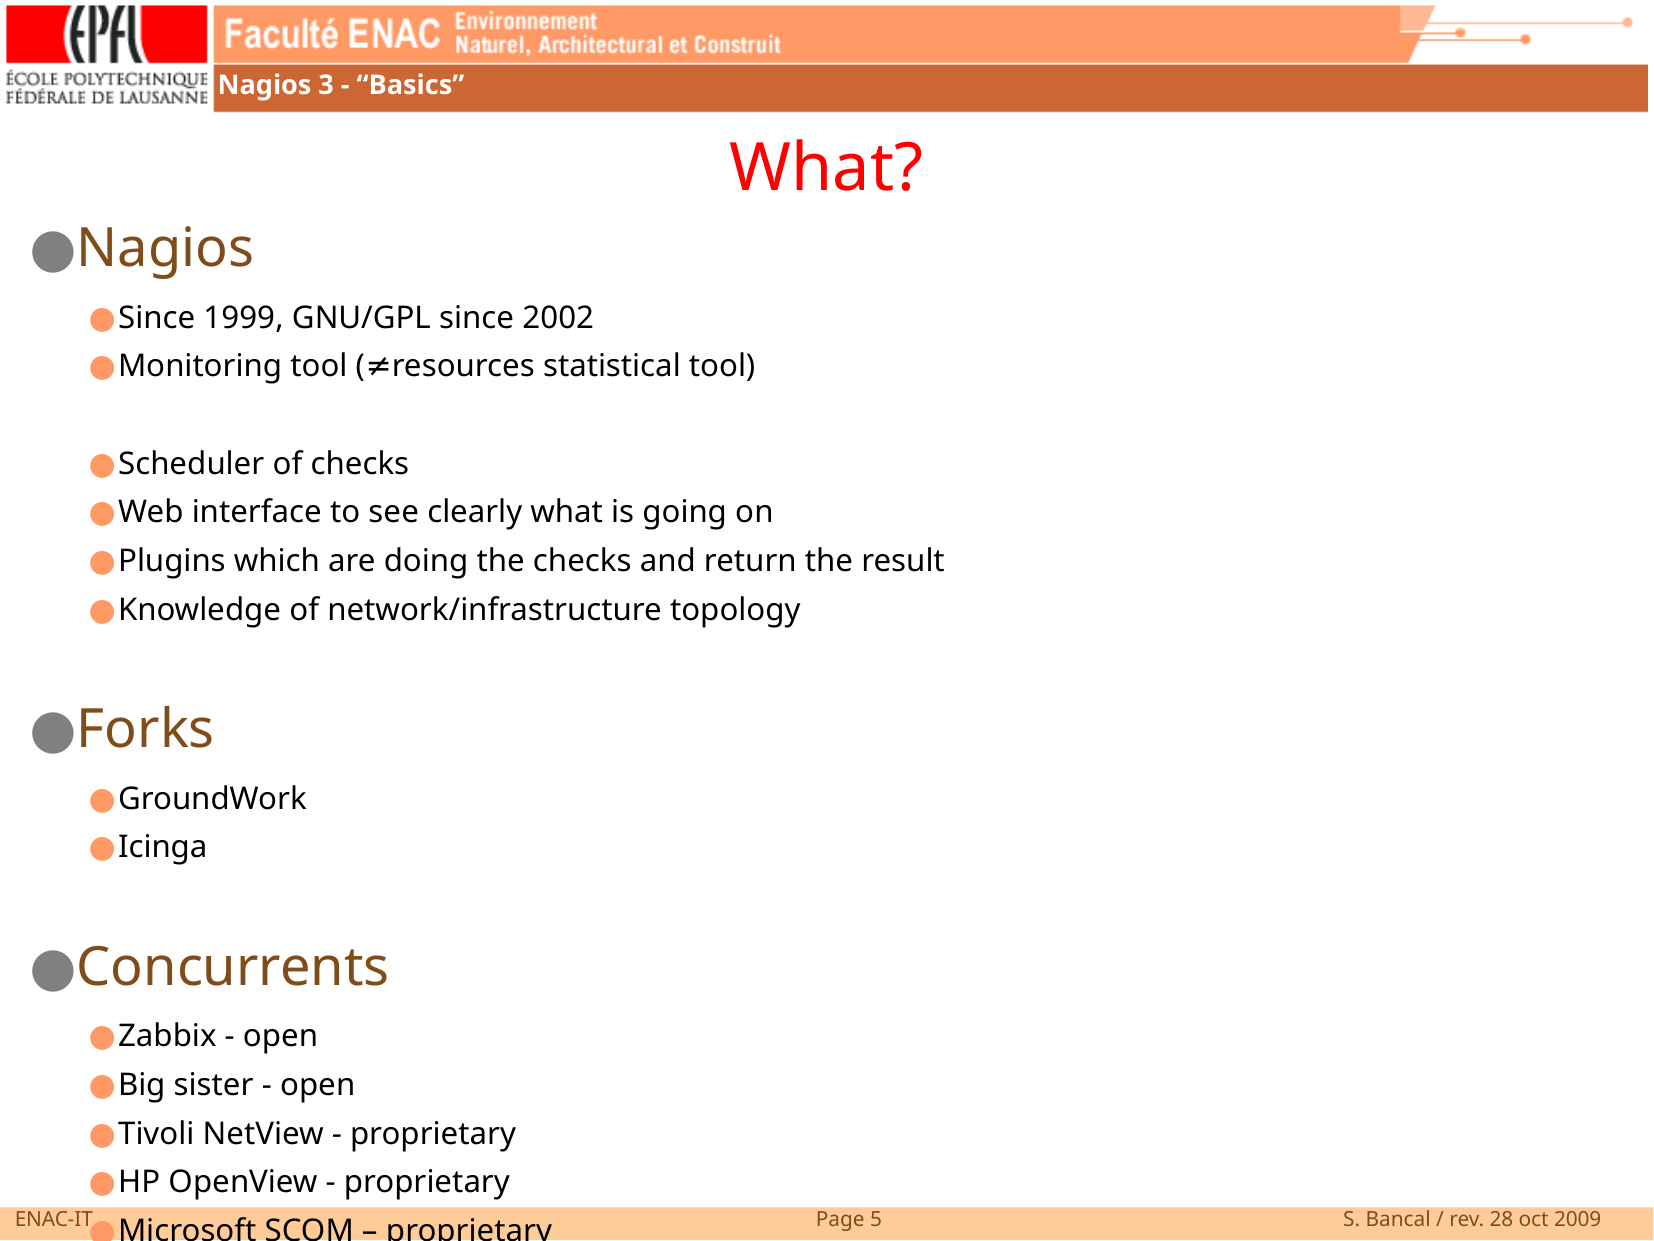

# What?
Nagios
Since 1999, GNU/GPL since 2002
Monitoring tool (≠resources statistical tool)
Scheduler of checks
Web interface to see clearly what is going on
Plugins which are doing the checks and return the result
Knowledge of network/infrastructure topology
Forks
GroundWork
Icinga
Concurrents
Zabbix - open
Big sister - open
Tivoli NetView - proprietary
HP OpenView - proprietary
Microsoft SCOM – proprietary